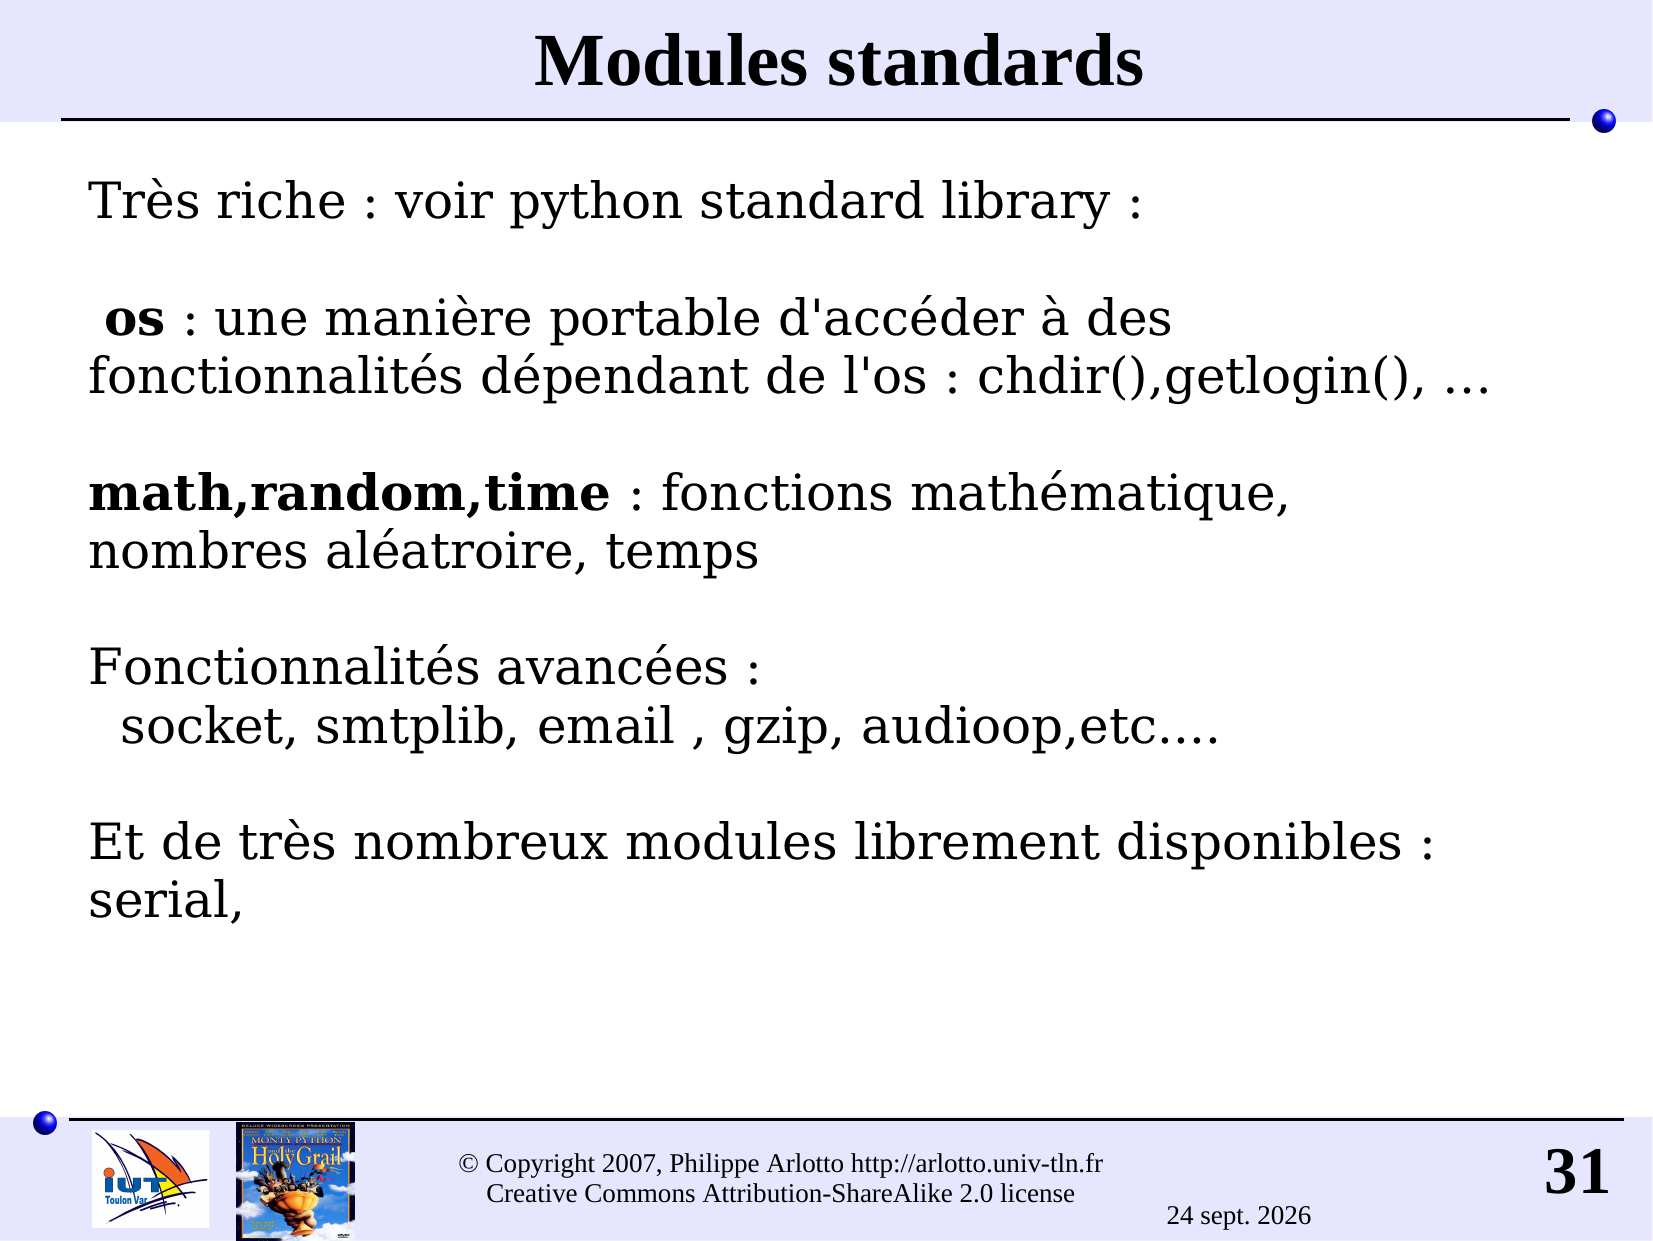

# Modules standards
Très riche : voir python standard library :
 os : une manière portable d'accéder à des
fonctionnalités dépendant de l'os : chdir(),getlogin(), …
math,random,time : fonctions mathématique,
nombres aléatroire, temps
Fonctionnalités avancées :
 socket, smtplib, email , gzip, audioop,etc....
Et de très nombreux modules librement disponibles :
serial,